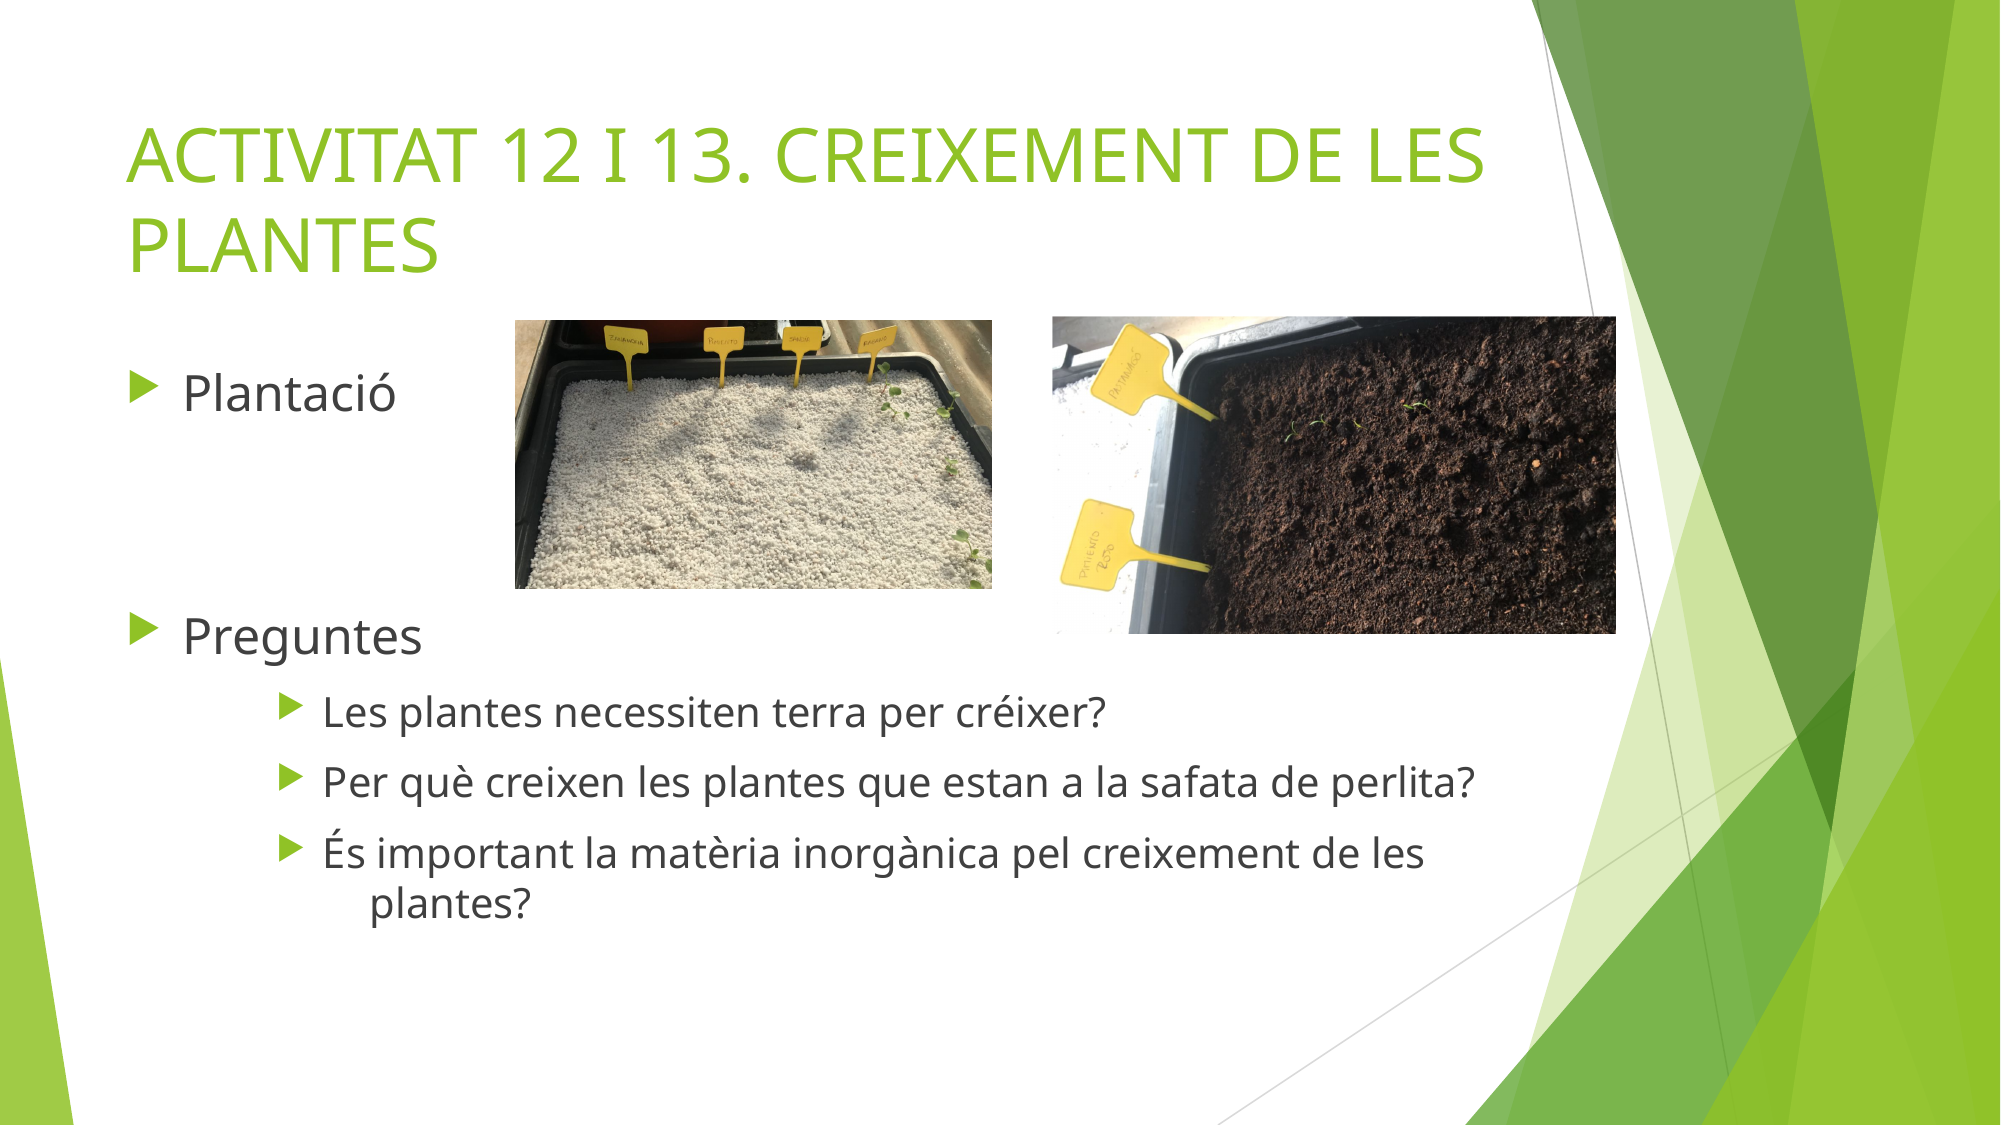

# ACTIVITAT 12 I 13. CREIXEMENT DE LES PLANTES
Plantació
Preguntes
Les plantes necessiten terra per créixer?
Per què creixen les plantes que estan a la safata de perlita?
És important la matèria inorgànica pel creixement de les plantes?